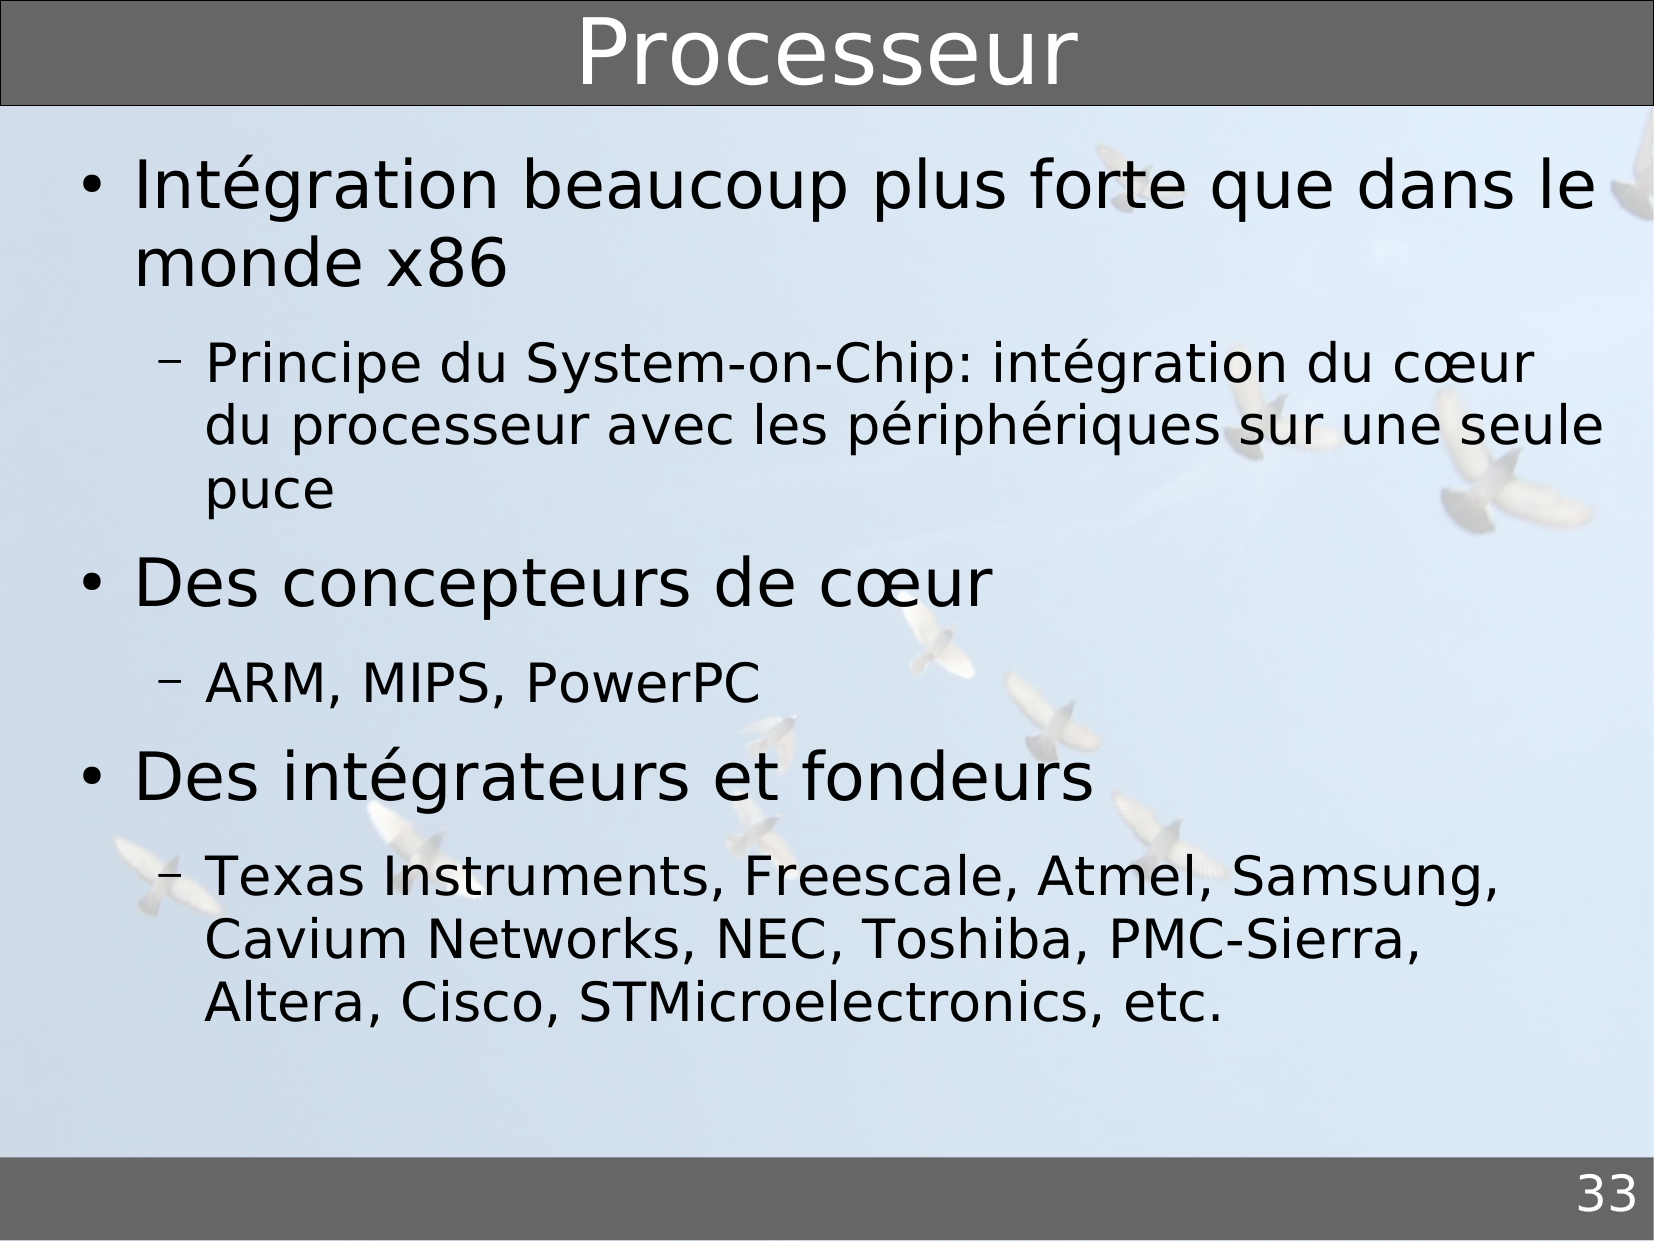

# Processeur
Intégration beaucoup plus forte que dans le monde x86
Principe du System-on-Chip: intégration du cœur du processeur avec les périphériques sur une seule puce
Des concepteurs de cœur
ARM, MIPS, PowerPC
Des intégrateurs et fondeurs
Texas Instruments, Freescale, Atmel, Samsung, Cavium Networks, NEC, Toshiba, PMC-Sierra, Altera, Cisco, STMicroelectronics, etc.